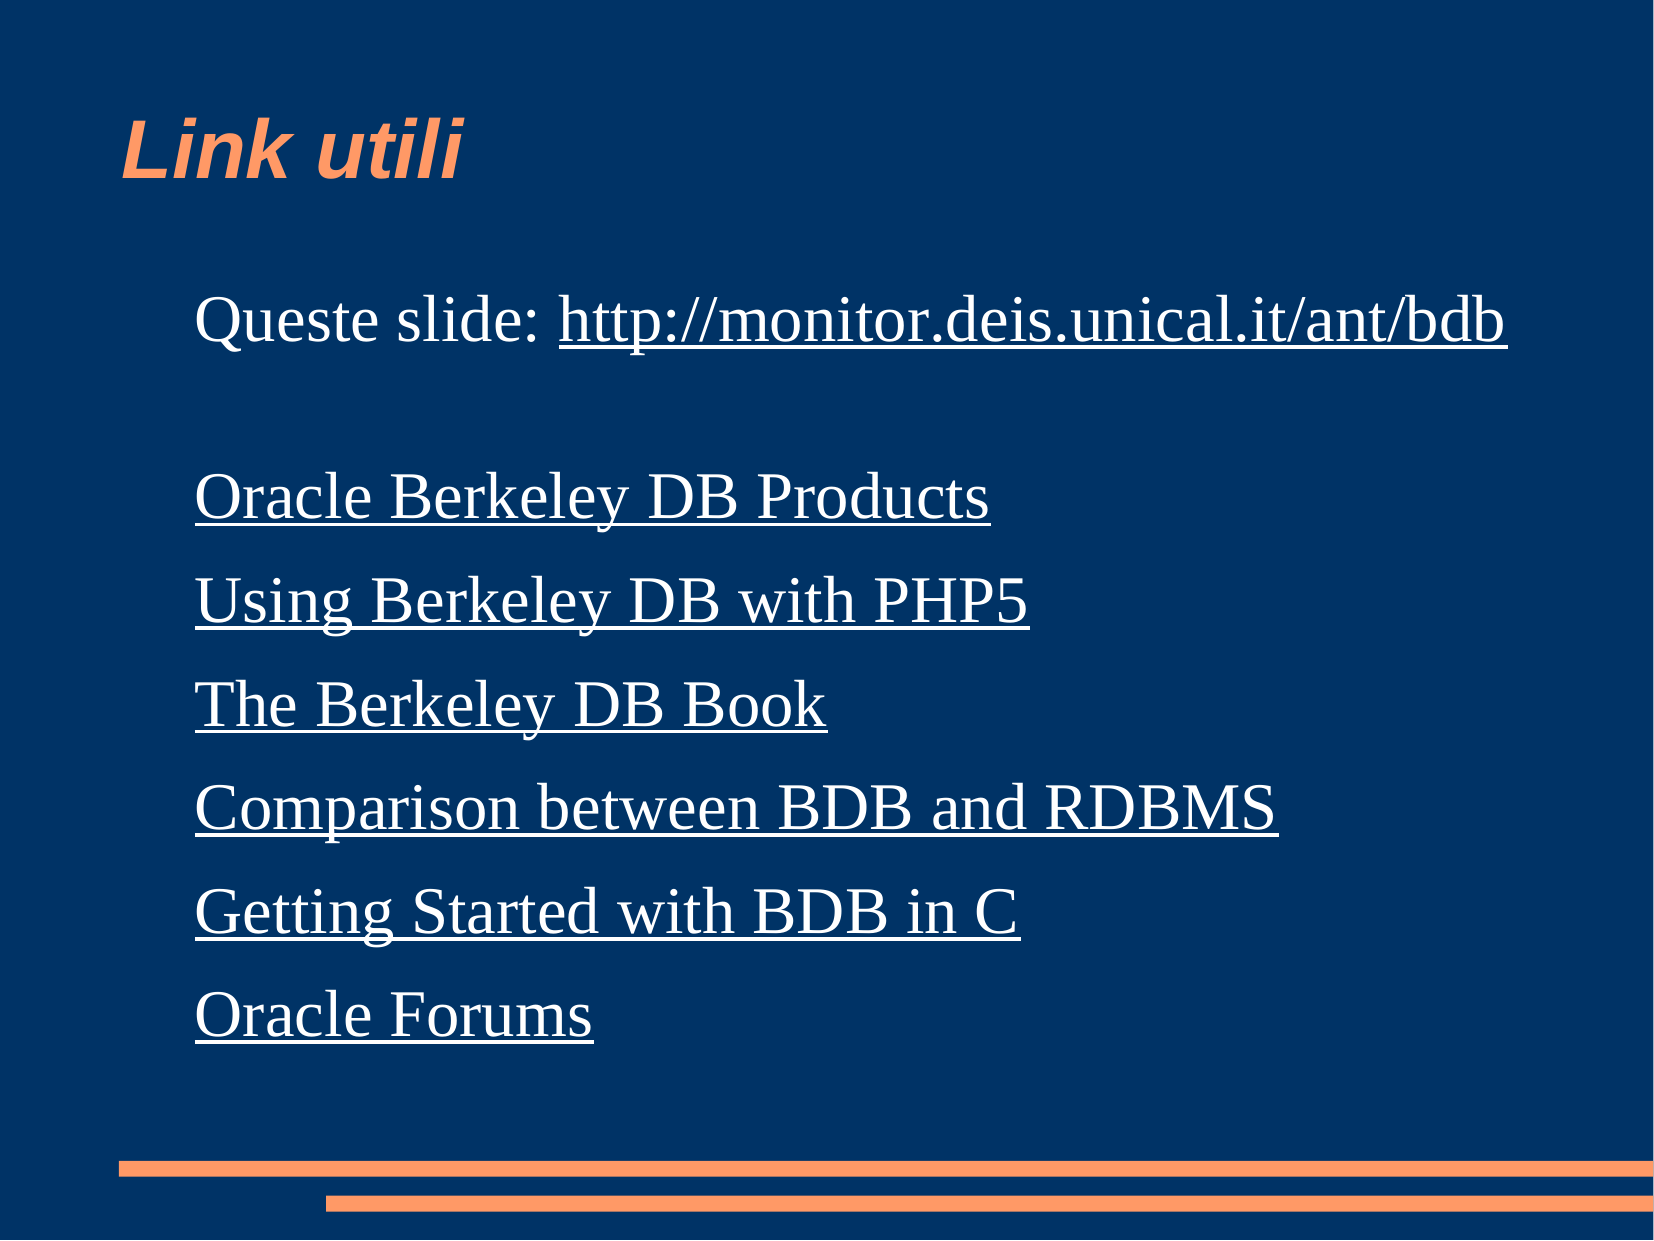

# Link utili
Queste slide: http://monitor.deis.unical.it/ant/bdb
Oracle Berkeley DB Products
Using Berkeley DB with PHP5
The Berkeley DB Book
Comparison between BDB and RDBMS
Getting Started with BDB in C
Oracle Forums